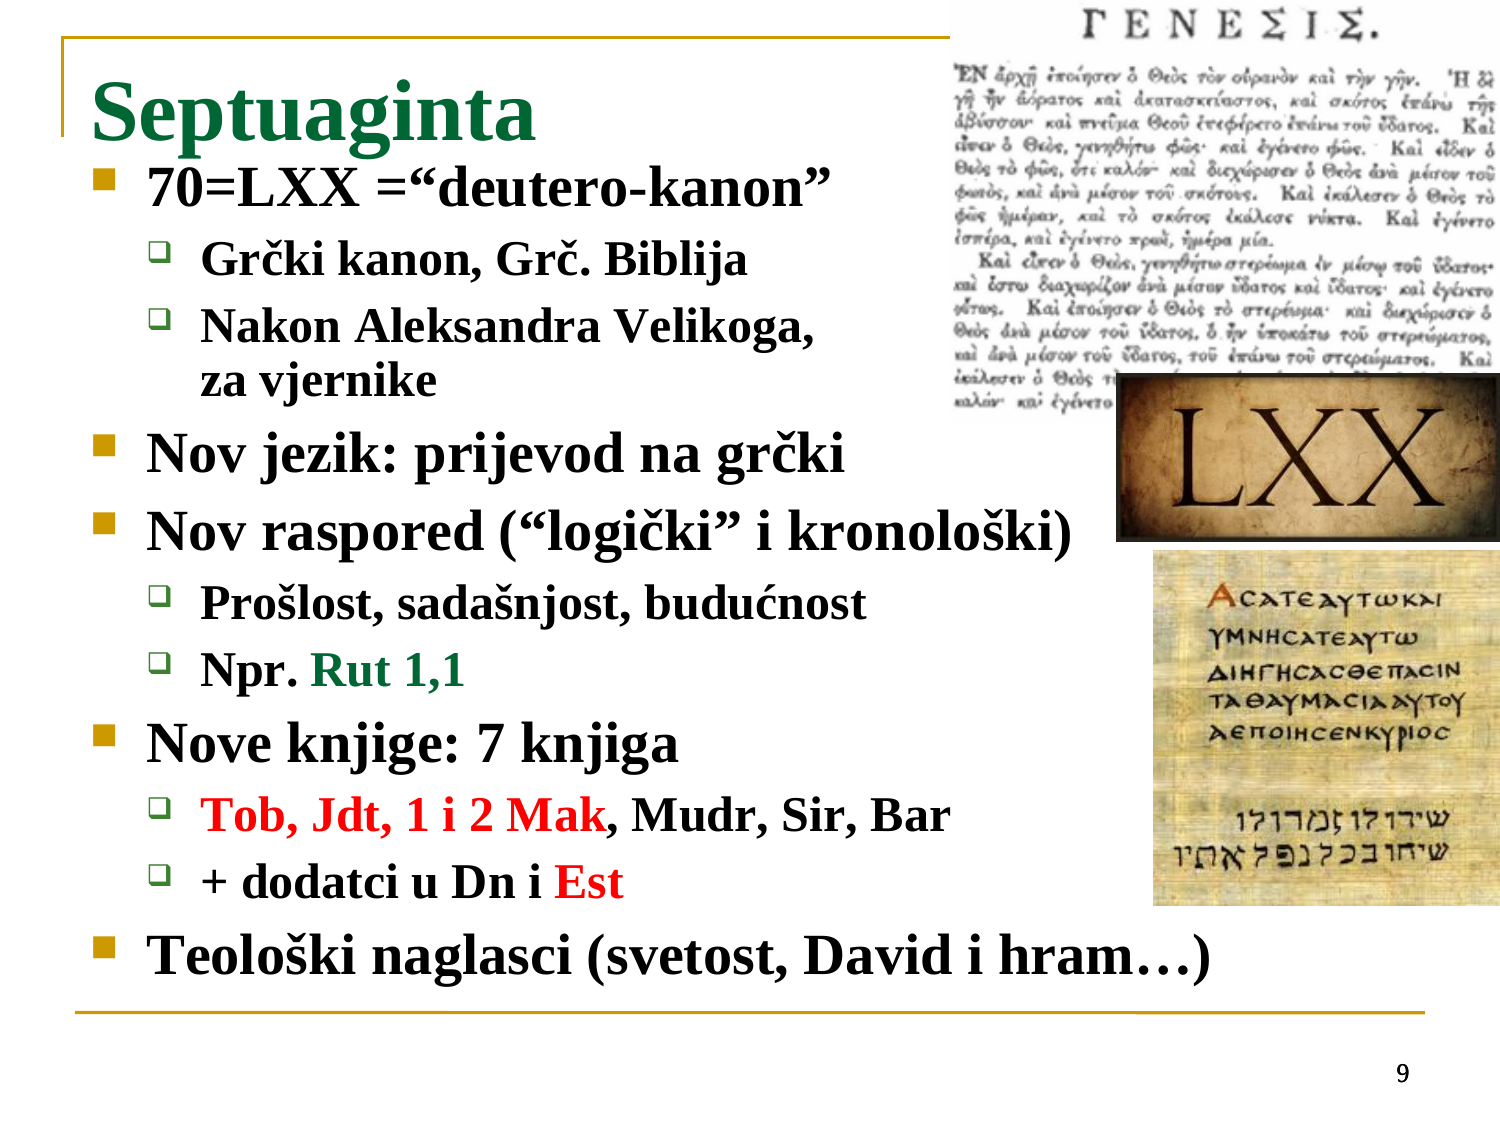

Septuaginta
70=LXX =“deutero-kanon”
Grčki kanon, Grč. Biblija
Nakon Aleksandra Velikoga,
za vjernike
Nov jezik: prijevod na grčki
Nov raspored (“logički” i kronološki)
Prošlost, sadašnjost, budućnost
Npr. Rut 1,1
Nove knjige: 7 knjiga
Tob, Jdt, 1 i 2 Mak, Mudr, Sir, Bar
+ dodatci u Dn i Est
Teološki naglasci (svetost, David i hram…)